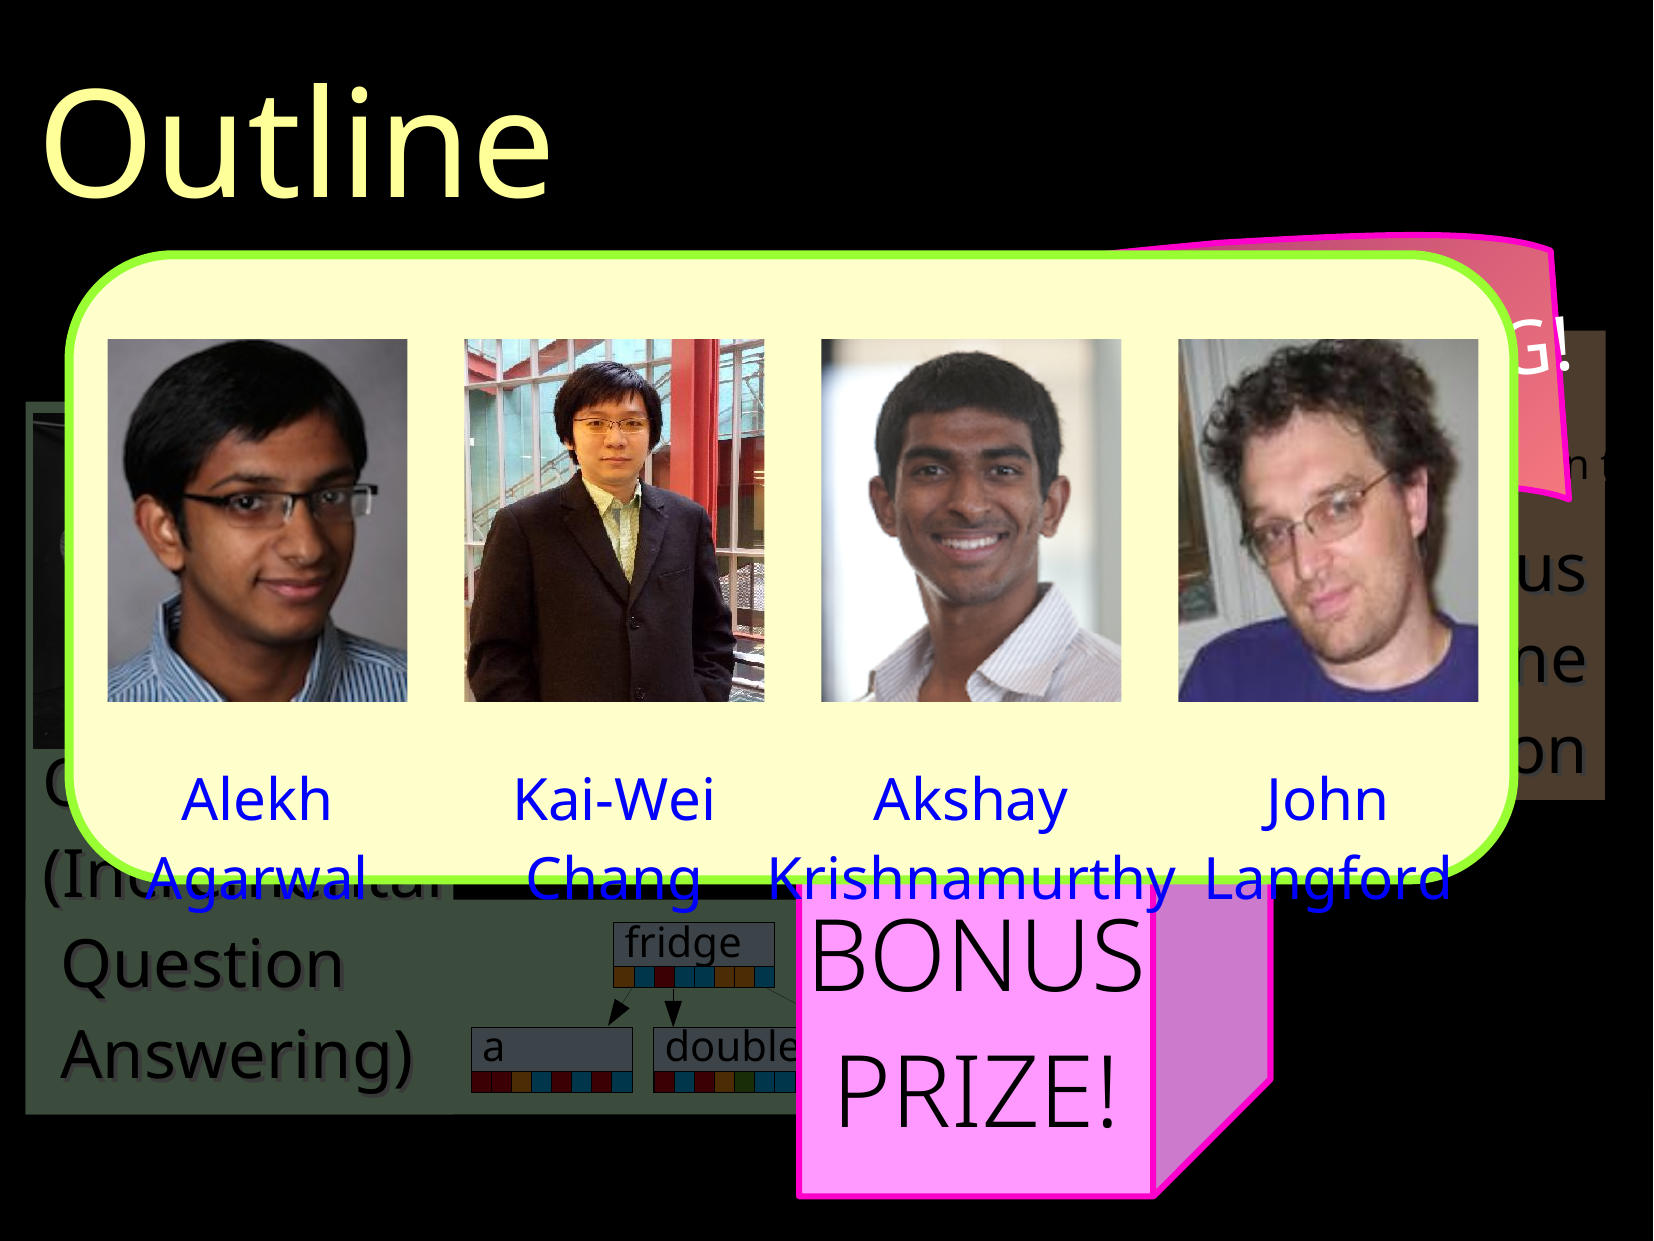

Outline
A BETTER WAY TO DO THE LEARNING!
Alekh
Agarwal
Kai-Wei
Chang
Akshay
Krishnamurthy
John
Langford
 fridge
 a
 double-e
 with
 Ich bin mit dem Zug nach Ulm gefahren
 I am with the train to Ulm traveled
 I (. . . . . . waiting. . . . . . ) traveled by train to Ulm
Simultaneous
Machine
Interpretation
 Quizbowl
 (Incremental
 Question
 Answering)
BONUS
PRIZE!
 fridge
 a
 double-e
 with